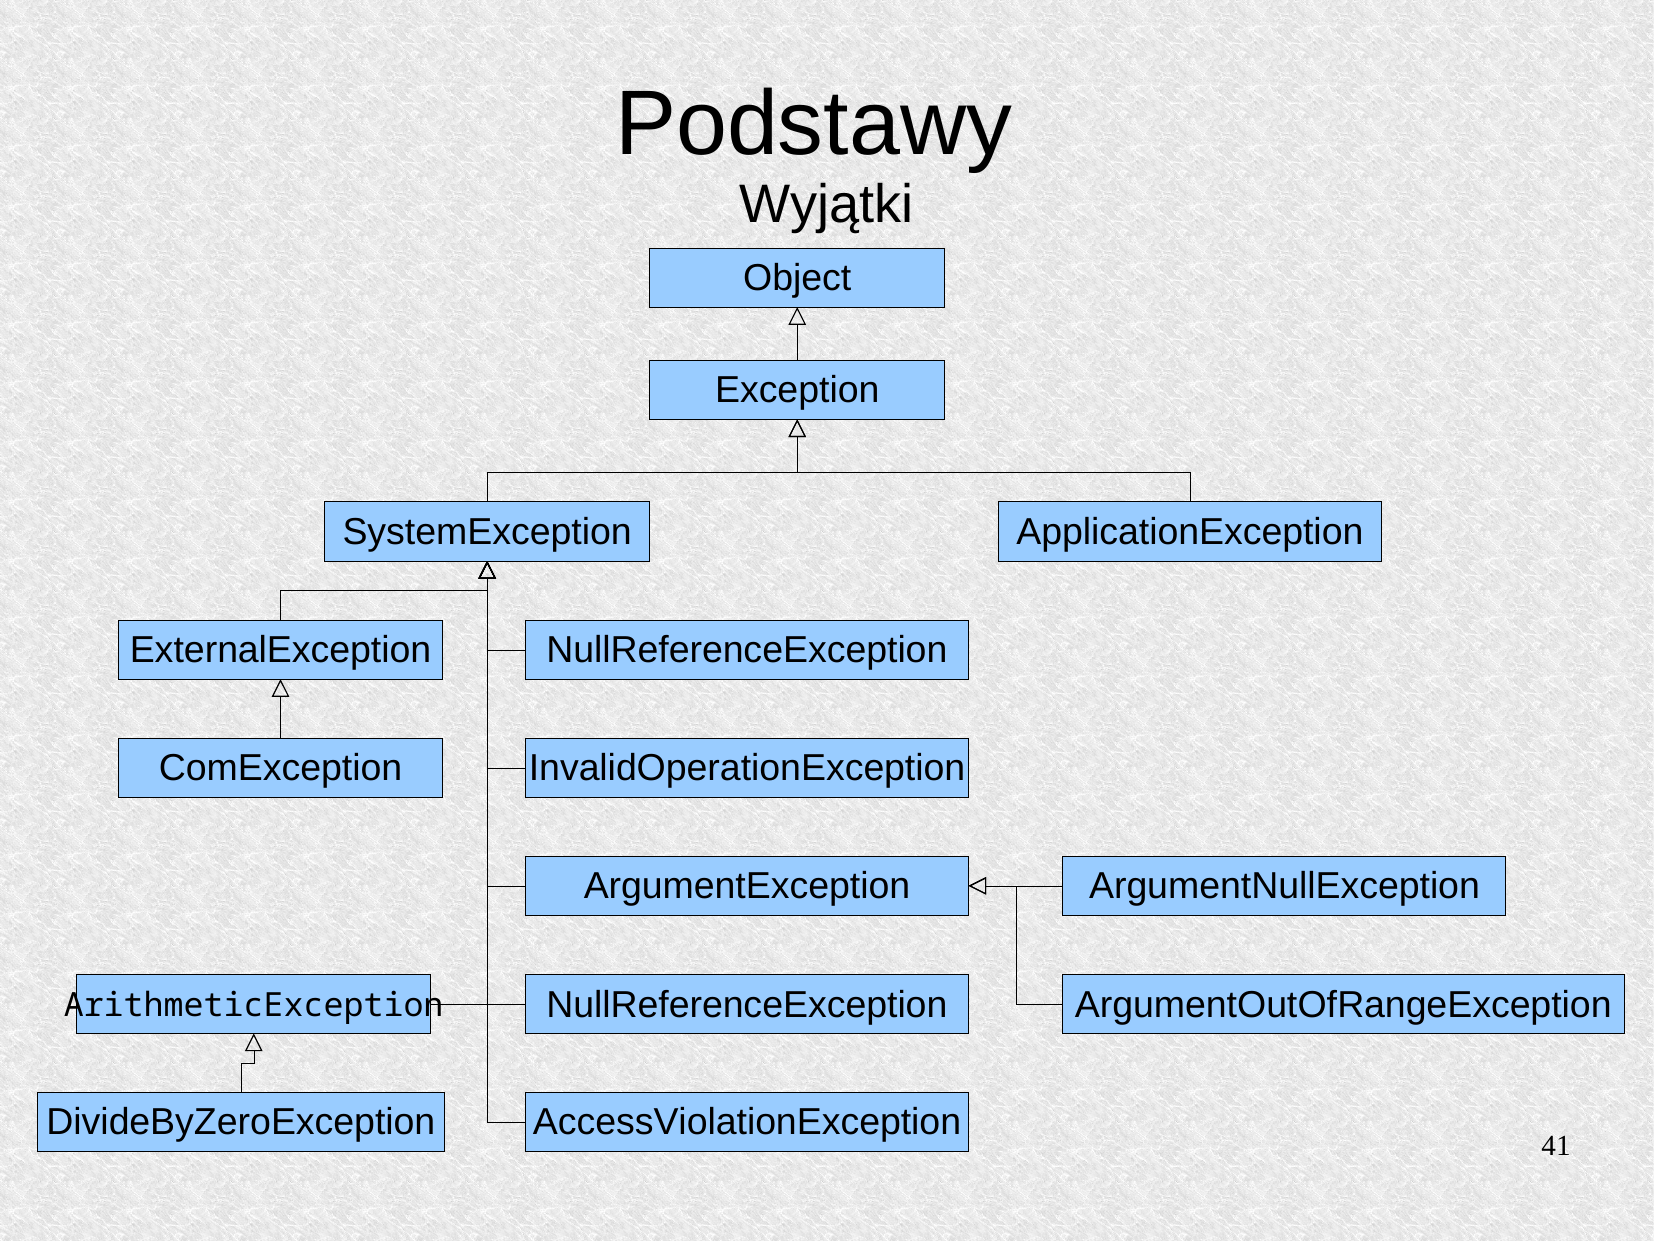

# Podstawy Wyjątki
Object
Exception
SystemException
ApplicationException
ExternalException
NullReferenceException
ComException
InvalidOperationException
ArgumentException
ArgumentNullException
ArithmeticException
NullReferenceException
ArgumentOutOfRangeException
DivideByZeroException
AccessViolationException
41